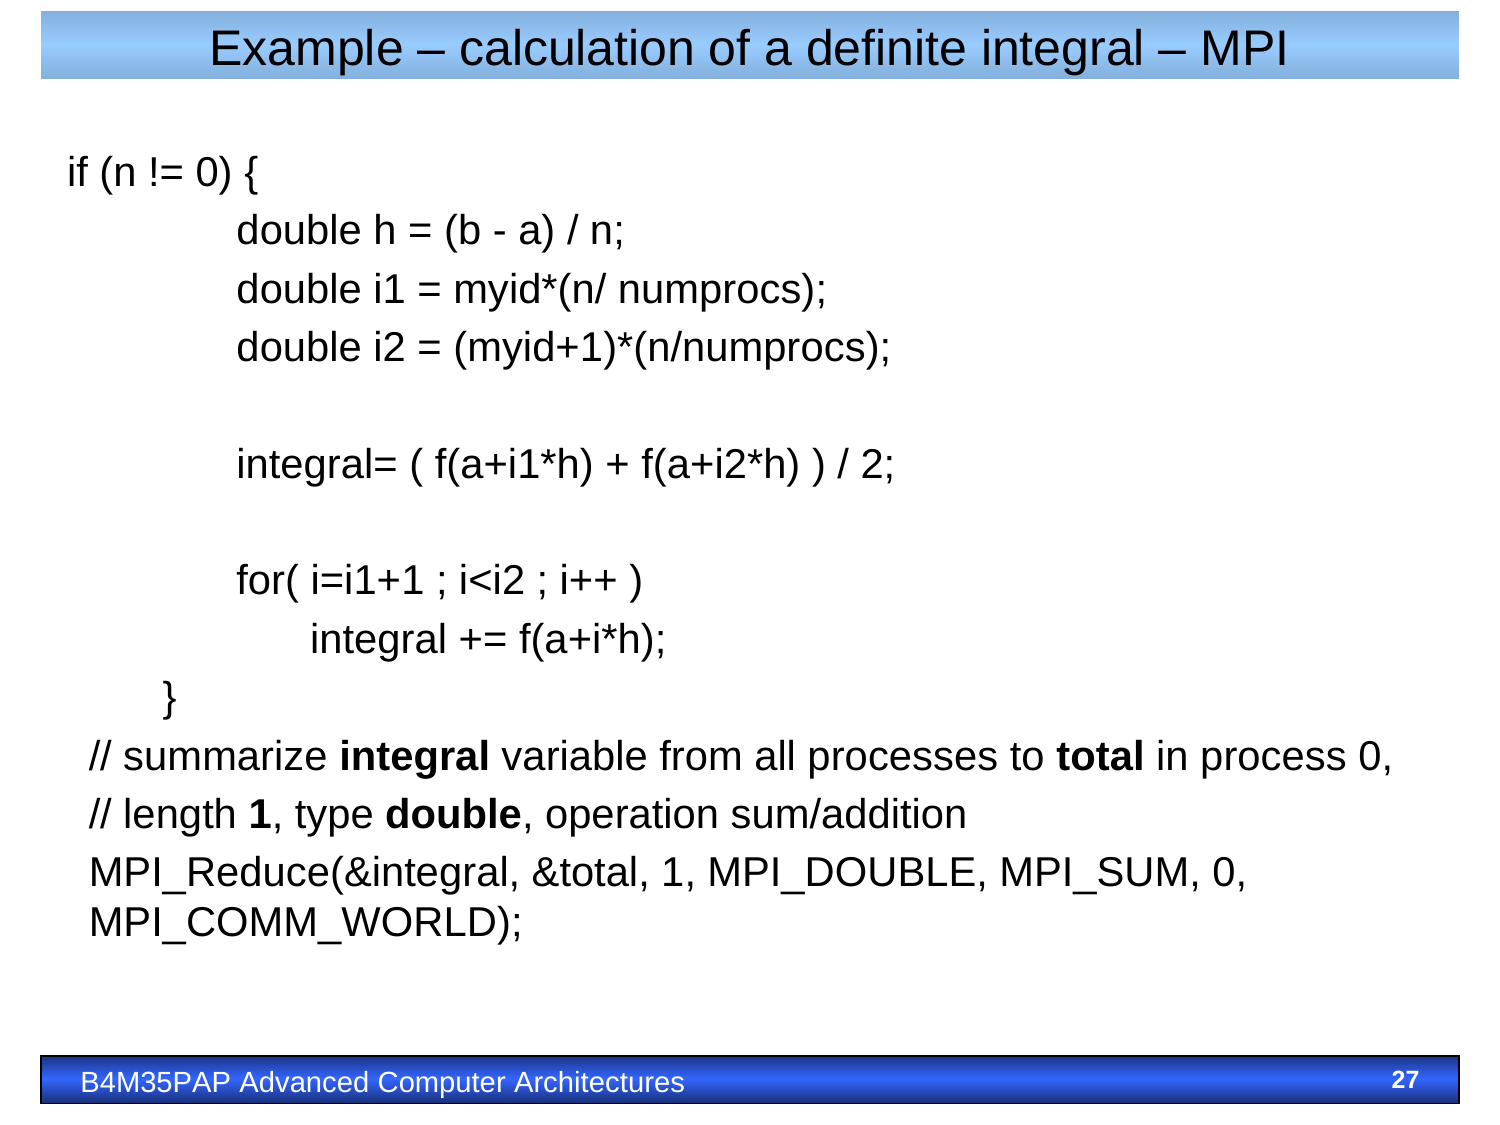

# Example – calculation of a definite integral – MPI
 if (n != 0) {
			double h = (b - a) / n;
			double i1 = myid*(n/ numprocs);
			double i2 = (myid+1)*(n/numprocs);
			integral= ( f(a+i1*h) + f(a+i2*h) ) / 2;
			for( i=i1+1 ; i<i2 ; i++ )
				integral += f(a+i*h);
		}
	// summarize integral variable from all processes to total in process 0,
	// length 1, type double, operation sum/addition
	MPI_Reduce(&integral, &total, 1, MPI_DOUBLE, MPI_SUM, 0, MPI_COMM_WORLD);